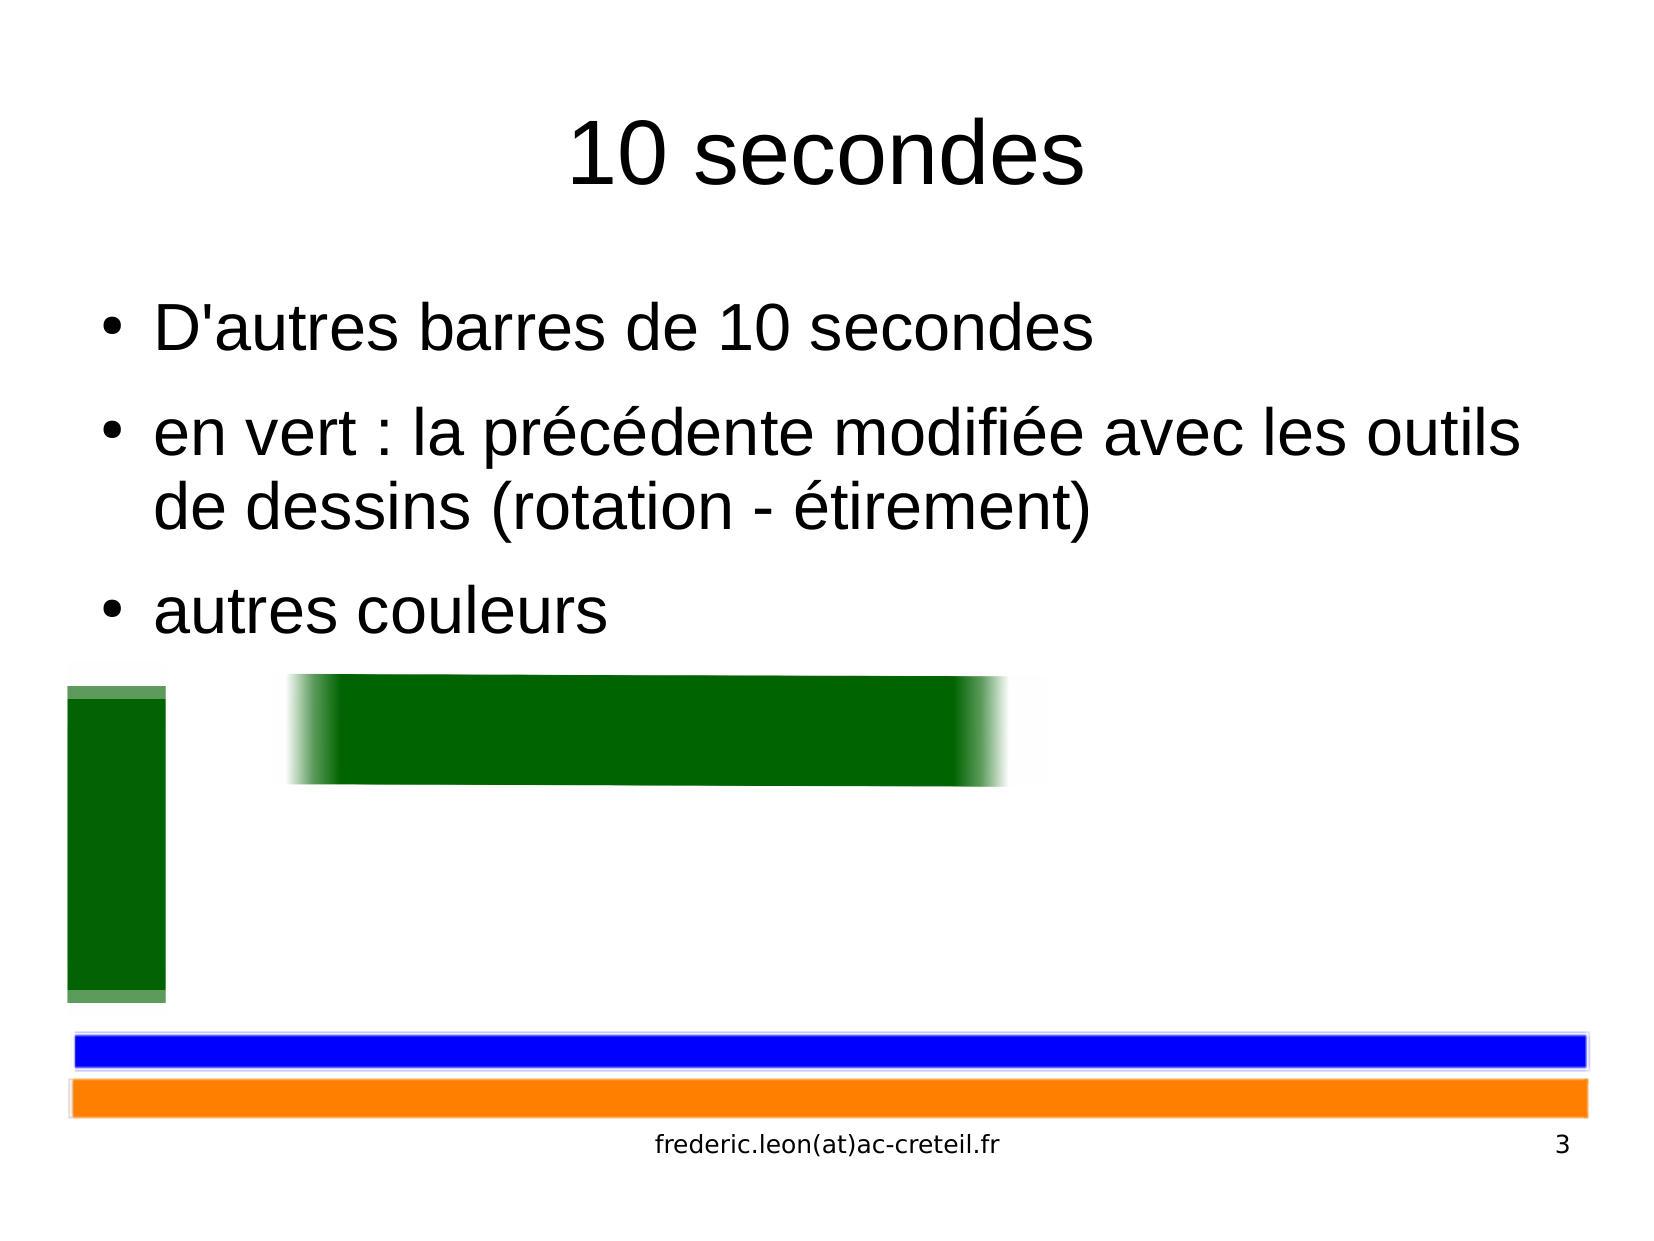

# 10 secondes
D'autres barres de 10 secondes
en vert : la précédente modifiée avec les outils de dessins (rotation - étirement)
autres couleurs
frederic.leon(at)ac-creteil.fr
3